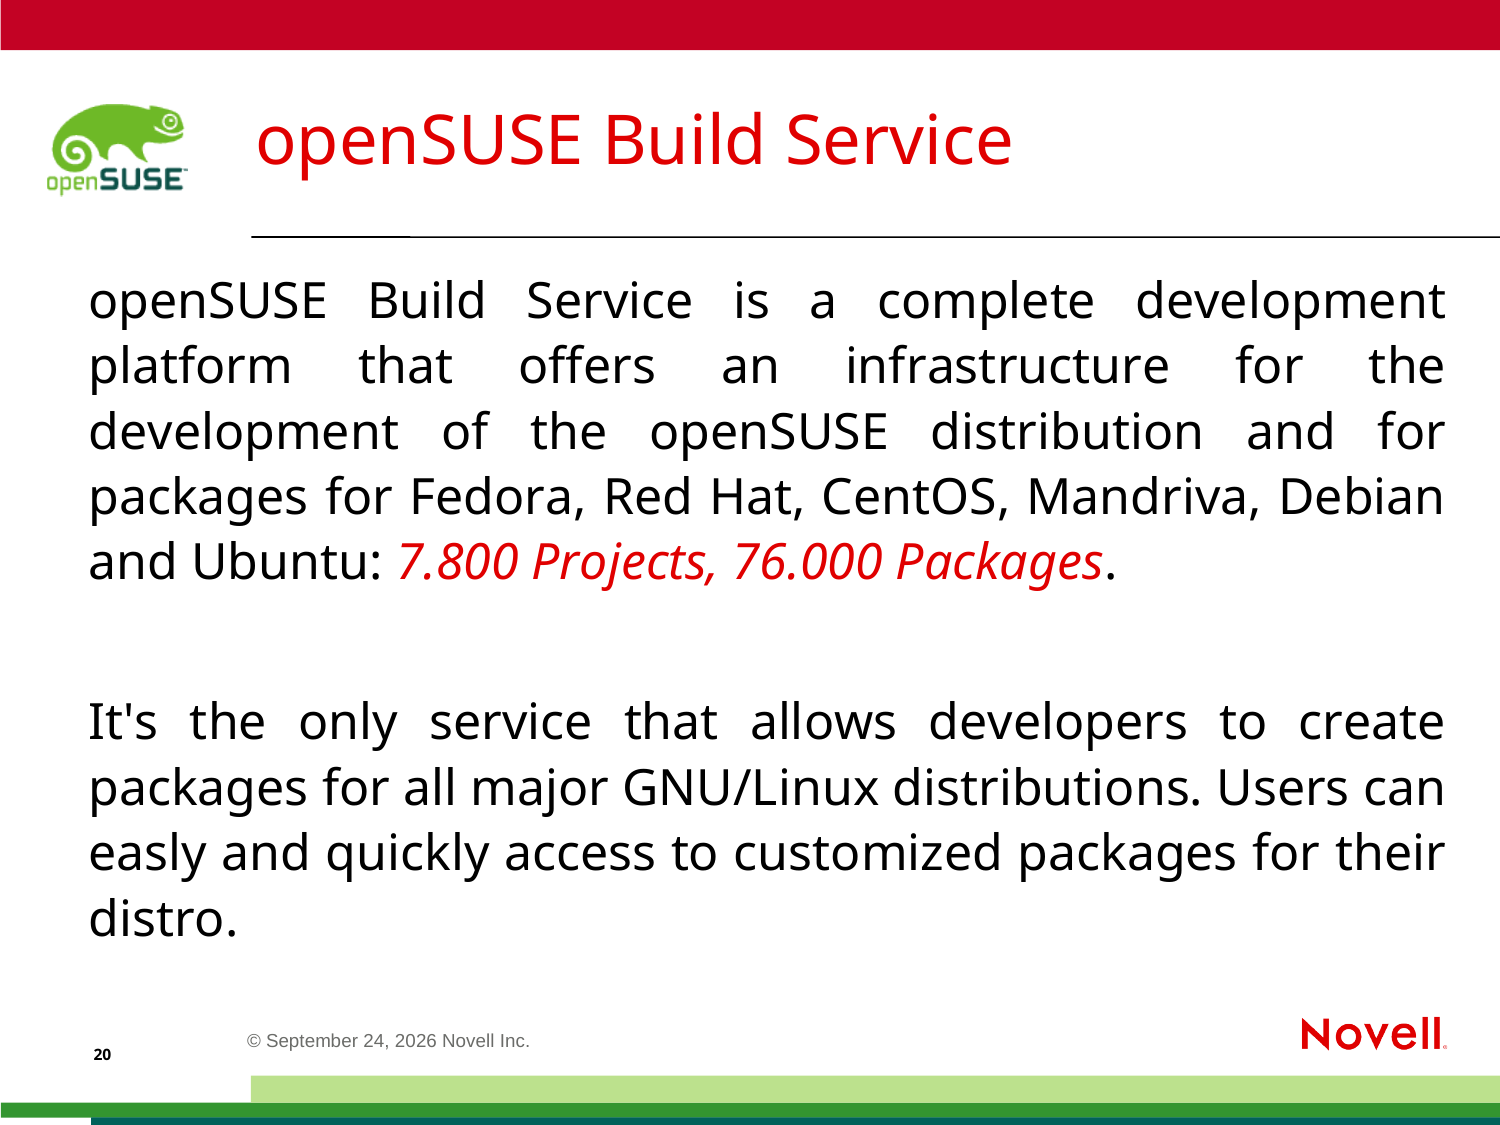

# openSUSE Build Service
openSUSE Build Service is a complete development platform that offers an infrastructure for the development of the openSUSE distribution and for packages for Fedora, Red Hat, CentOS, Mandriva, Debian and Ubuntu: 7.800 Projects, 76.000 Packages.
It's the only service that allows developers to create packages for all major GNU/Linux distributions. Users can easly and quickly access to customized packages for their distro.